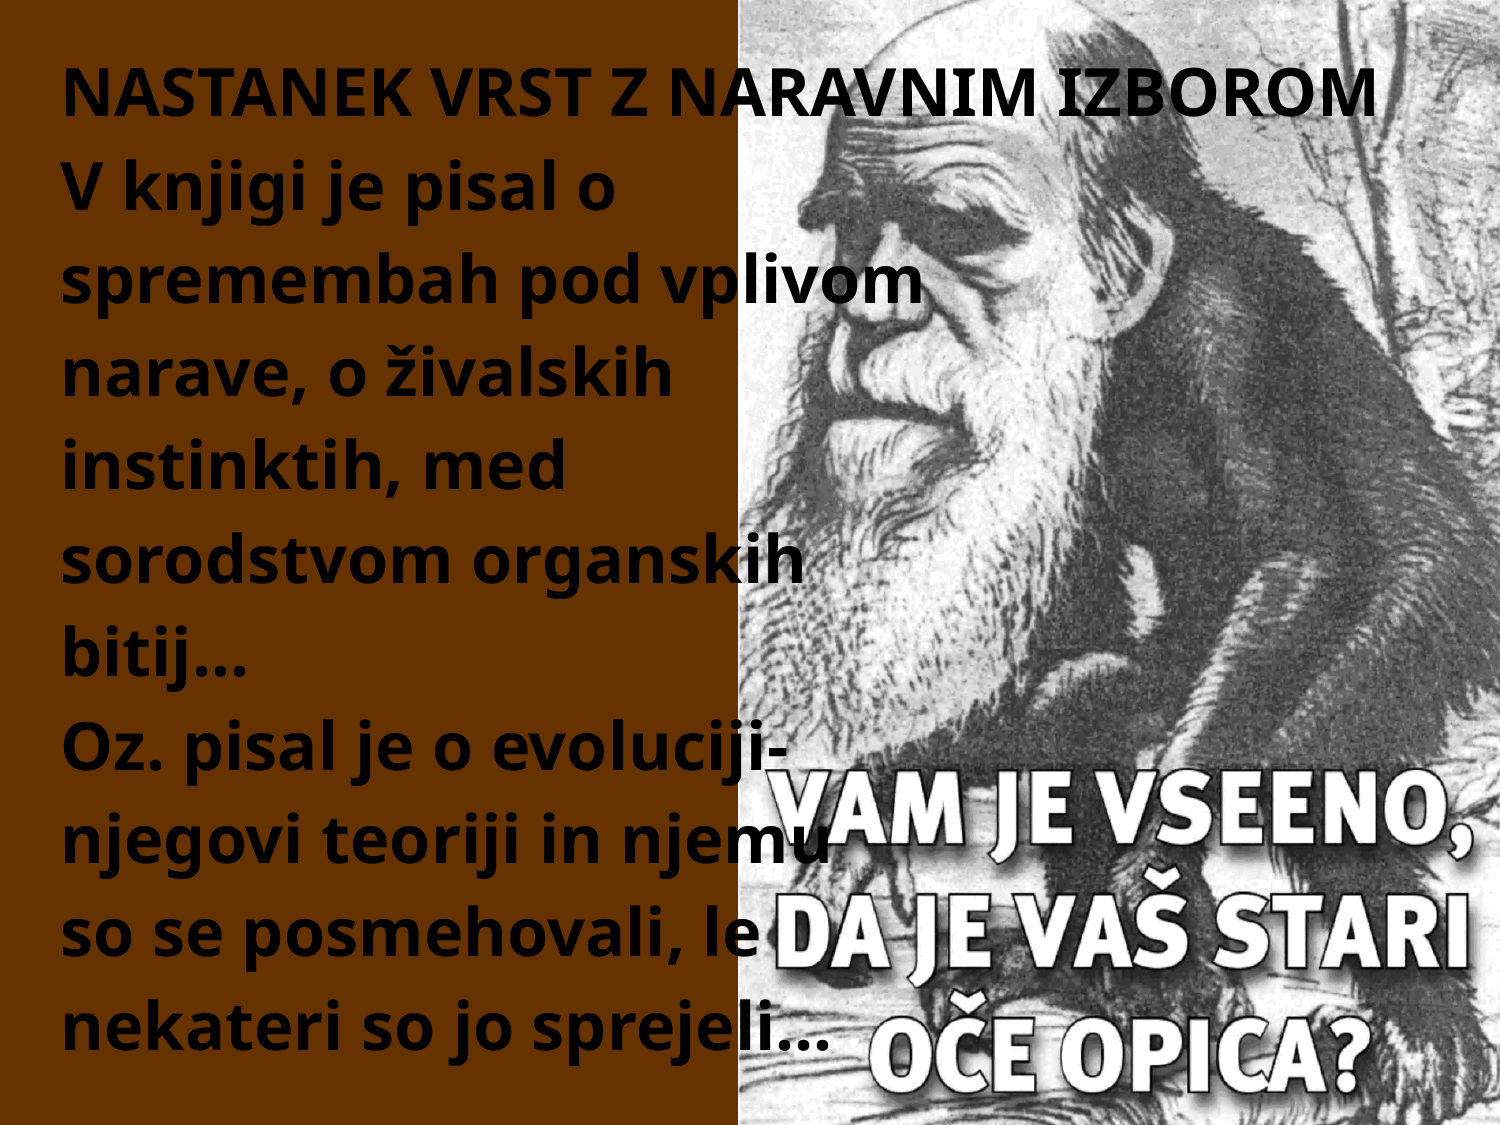

# NASTANEK VRST Z NARAVNIM IZBOROM
V knjigi je pisal o
spremembah pod vplivom
narave, o živalskih
instinktih, med
sorodstvom organskih
bitij…
Oz. pisal je o evoluciji-
njegovi teoriji in njemu
so se posmehovali, le
nekateri so jo sprejeli…